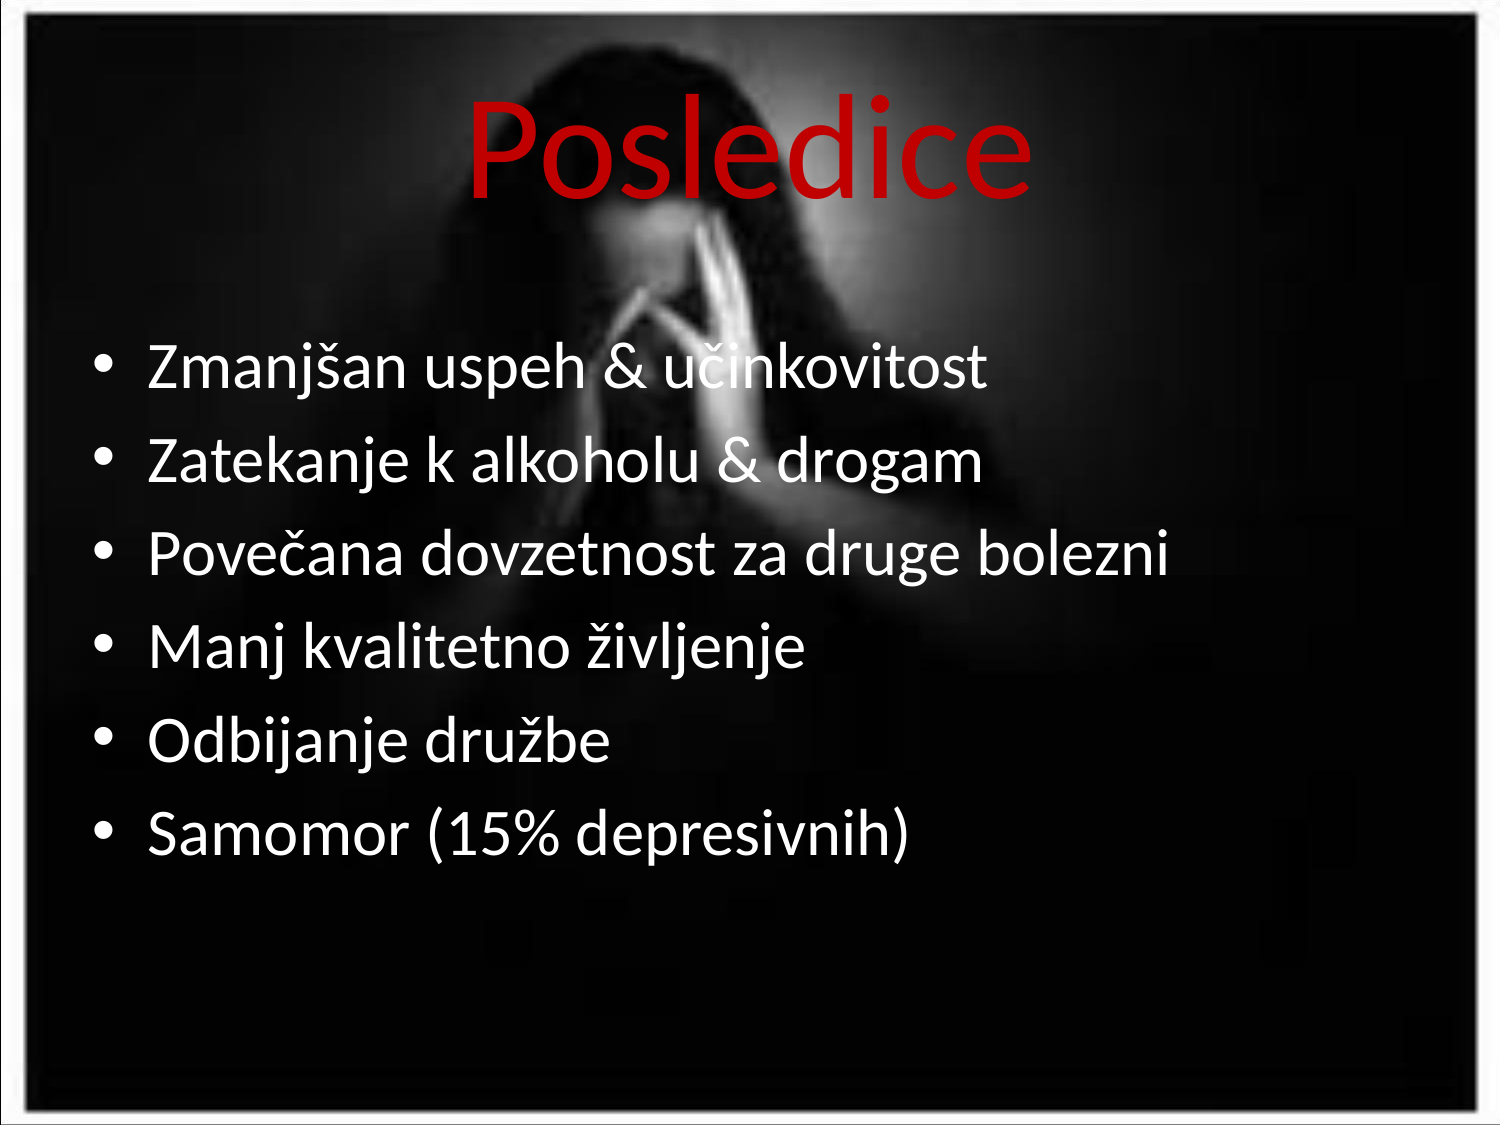

# Posledice
Zmanjšan uspeh & učinkovitost
Zatekanje k alkoholu & drogam
Povečana dovzetnost za druge bolezni
Manj kvalitetno življenje
Odbijanje družbe
Samomor (15% depresivnih)